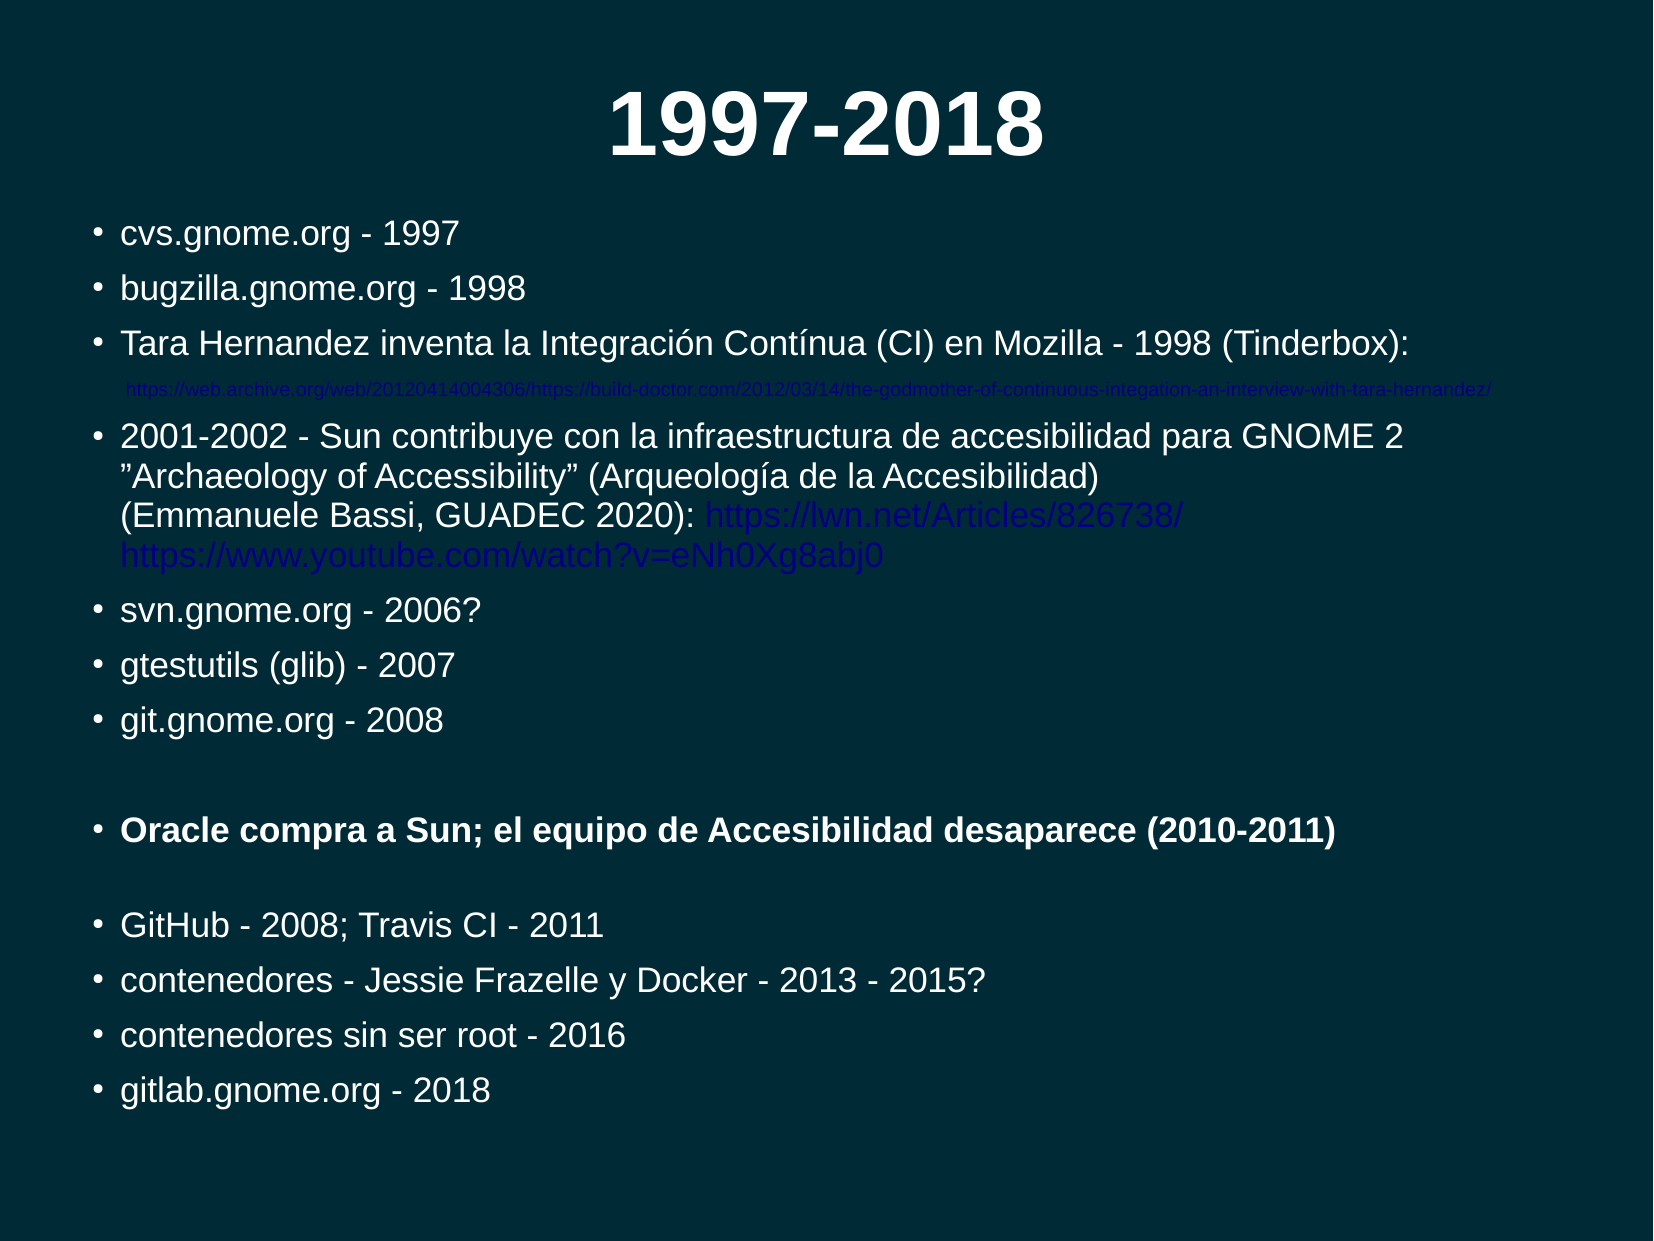

# 1997-2018
cvs.gnome.org - 1997
bugzilla.gnome.org - 1998
Tara Hernandez inventa la Integración Contínua (CI) en Mozilla - 1998 (Tinderbox):
 https://web.archive.org/web/20120414004306/https://build-doctor.com/2012/03/14/the-godmother-of-continuous-integation-an-interview-with-tara-hernandez/
2001-2002 - Sun contribuye con la infraestructura de accesibilidad para GNOME 2
”Archaeology of Accessibility” (Arqueología de la Accesibilidad)
(Emmanuele Bassi, GUADEC 2020): https://lwn.net/Articles/826738/ https://www.youtube.com/watch?v=eNh0Xg8abj0
svn.gnome.org - 2006?
gtestutils (glib) - 2007
git.gnome.org - 2008
Oracle compra a Sun; el equipo de Accesibilidad desaparece (2010-2011)
GitHub - 2008; Travis CI - 2011
contenedores - Jessie Frazelle y Docker - 2013 - 2015?
contenedores sin ser root - 2016
gitlab.gnome.org - 2018